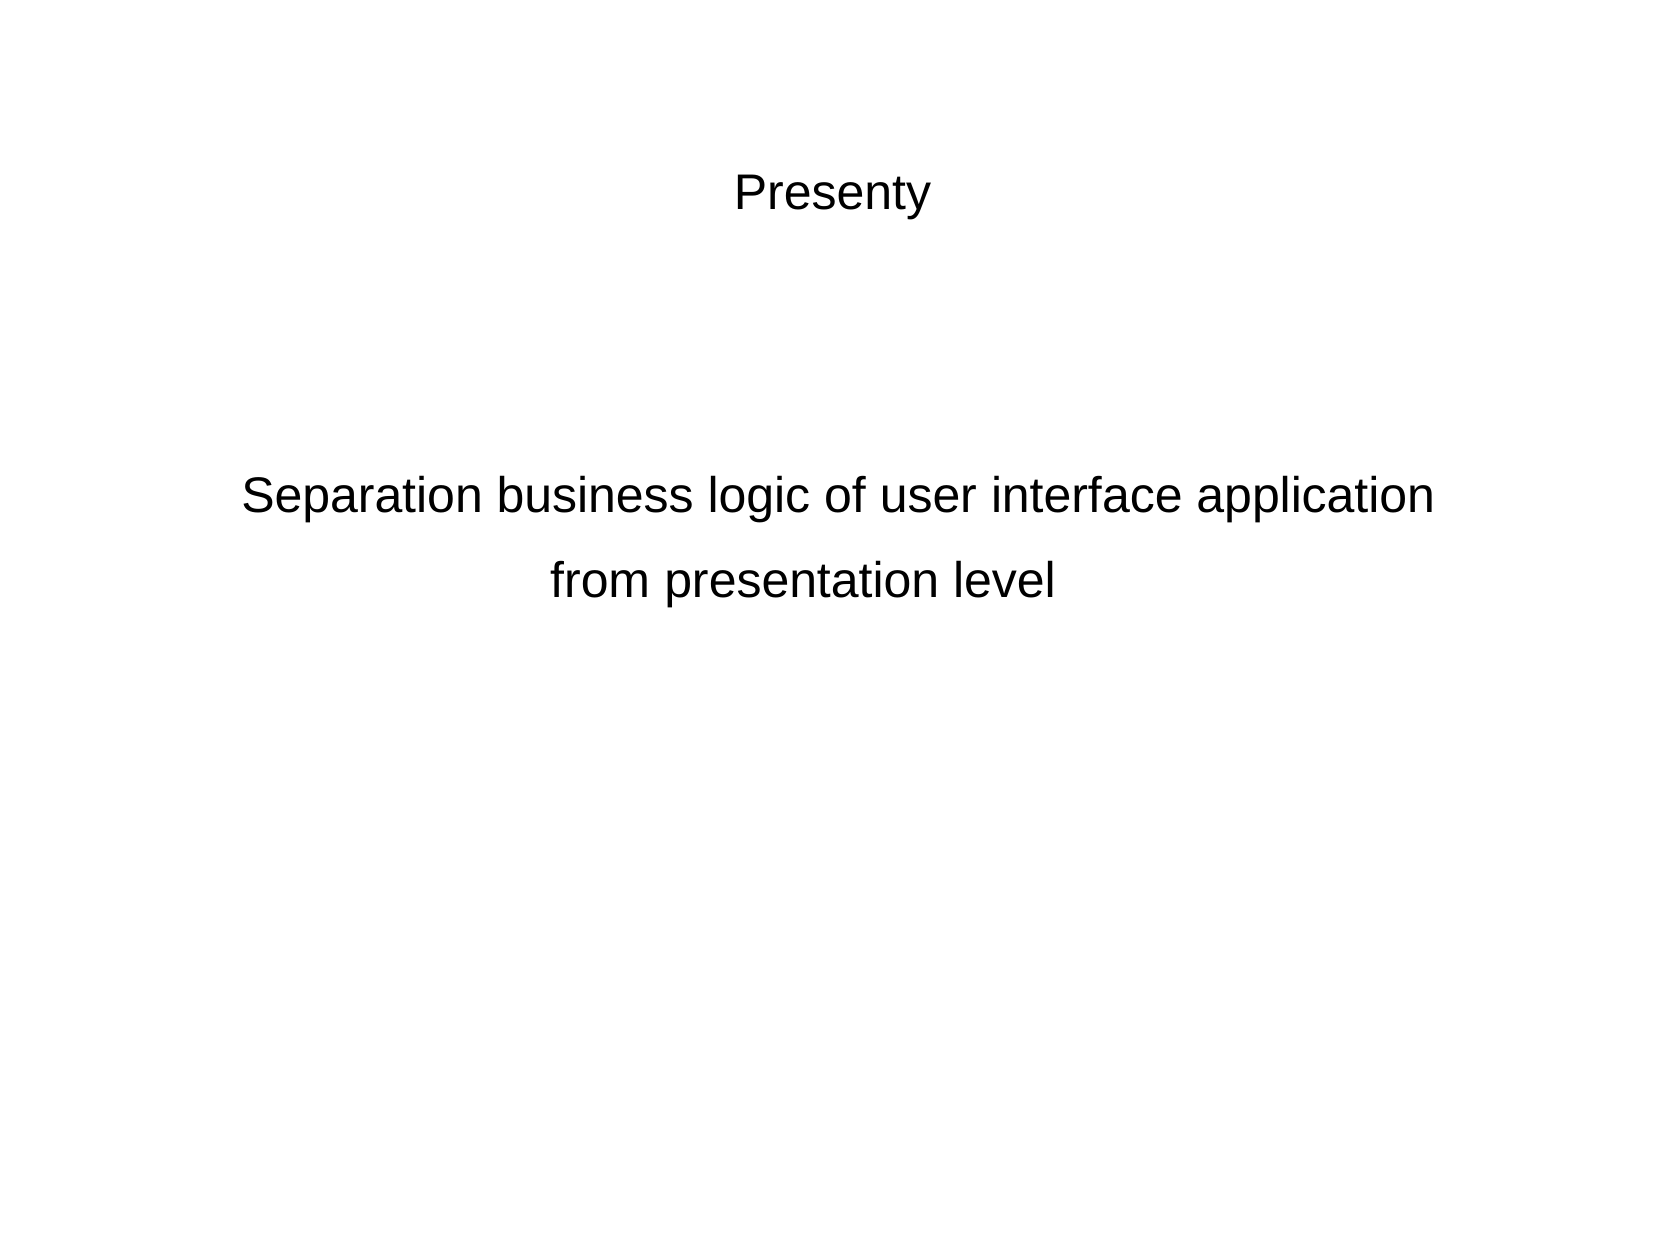

# Presenty
Separation business logic of user interface application
from presentation level